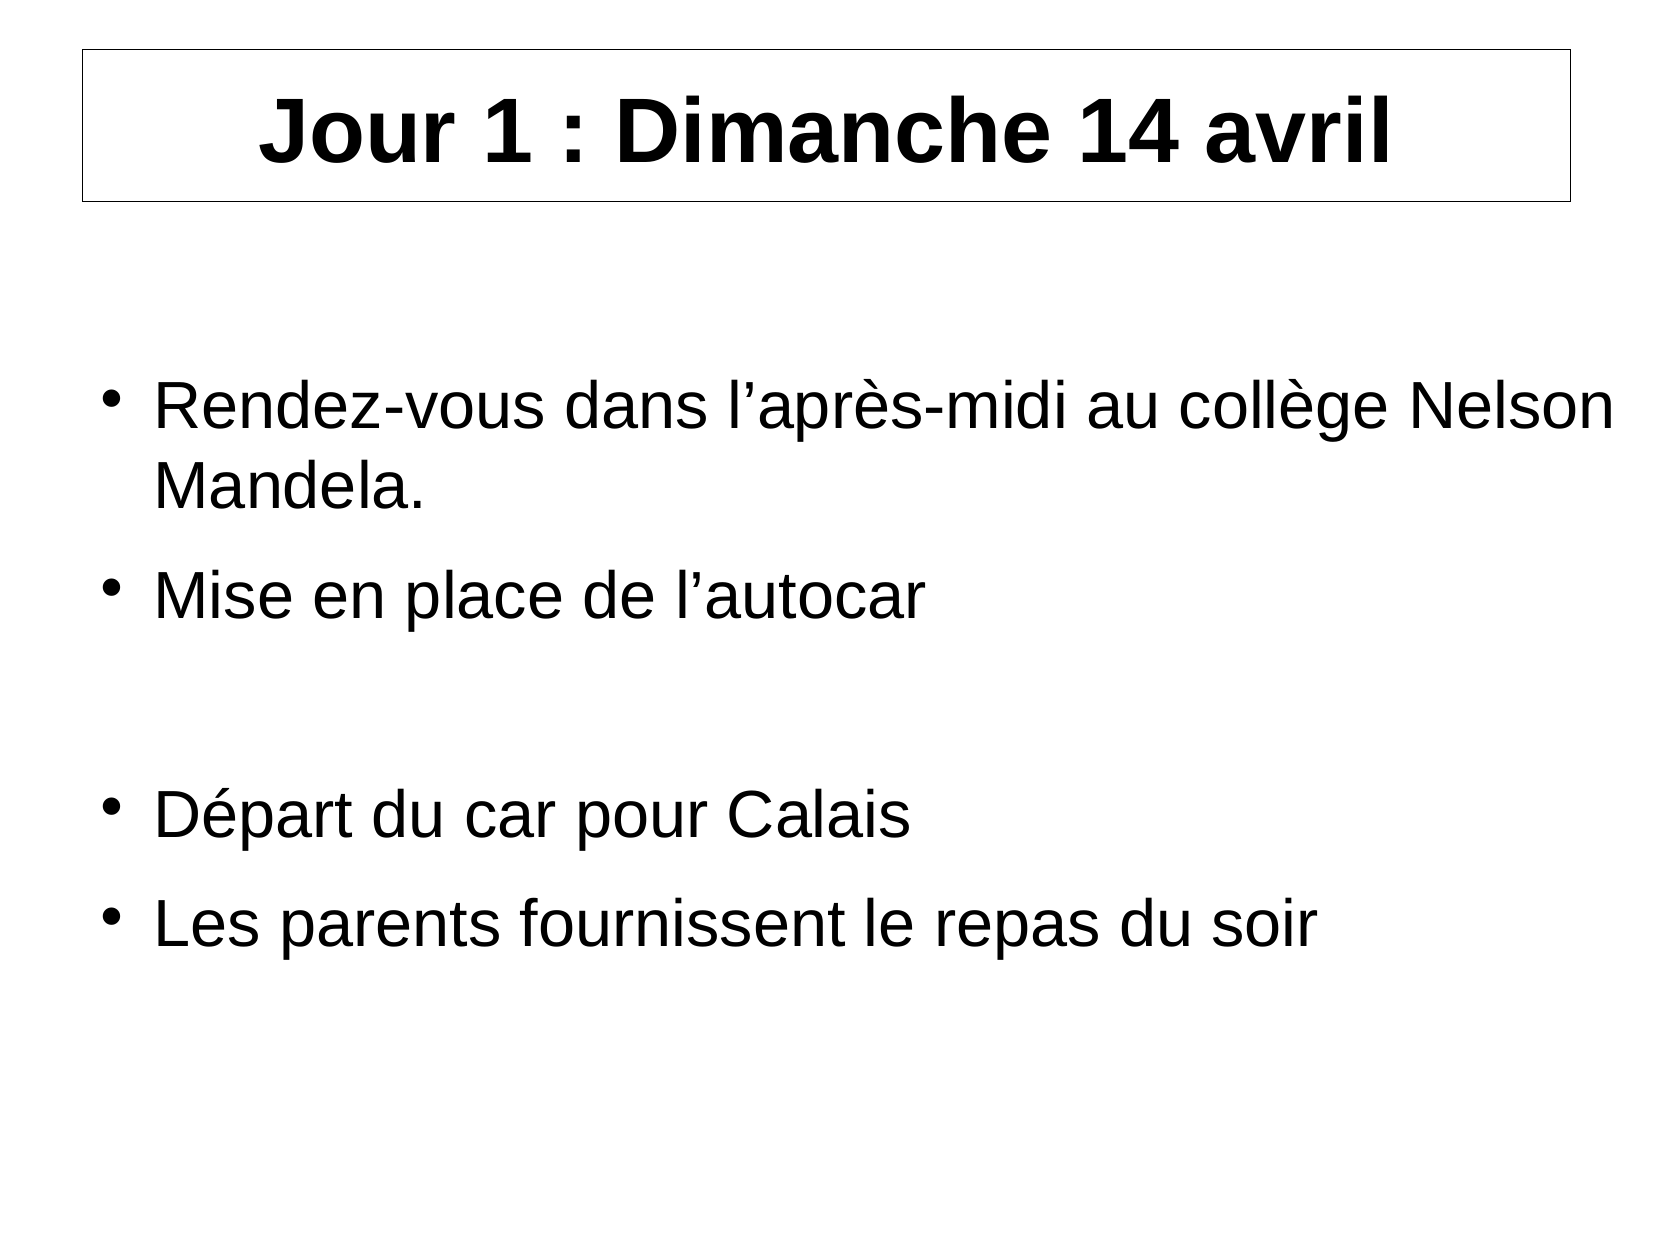

Jour 1 : Dimanche 14 avril
Rendez-vous dans l’après-midi au collège Nelson Mandela.
Mise en place de l’autocar
Départ du car pour Calais
Les parents fournissent le repas du soir